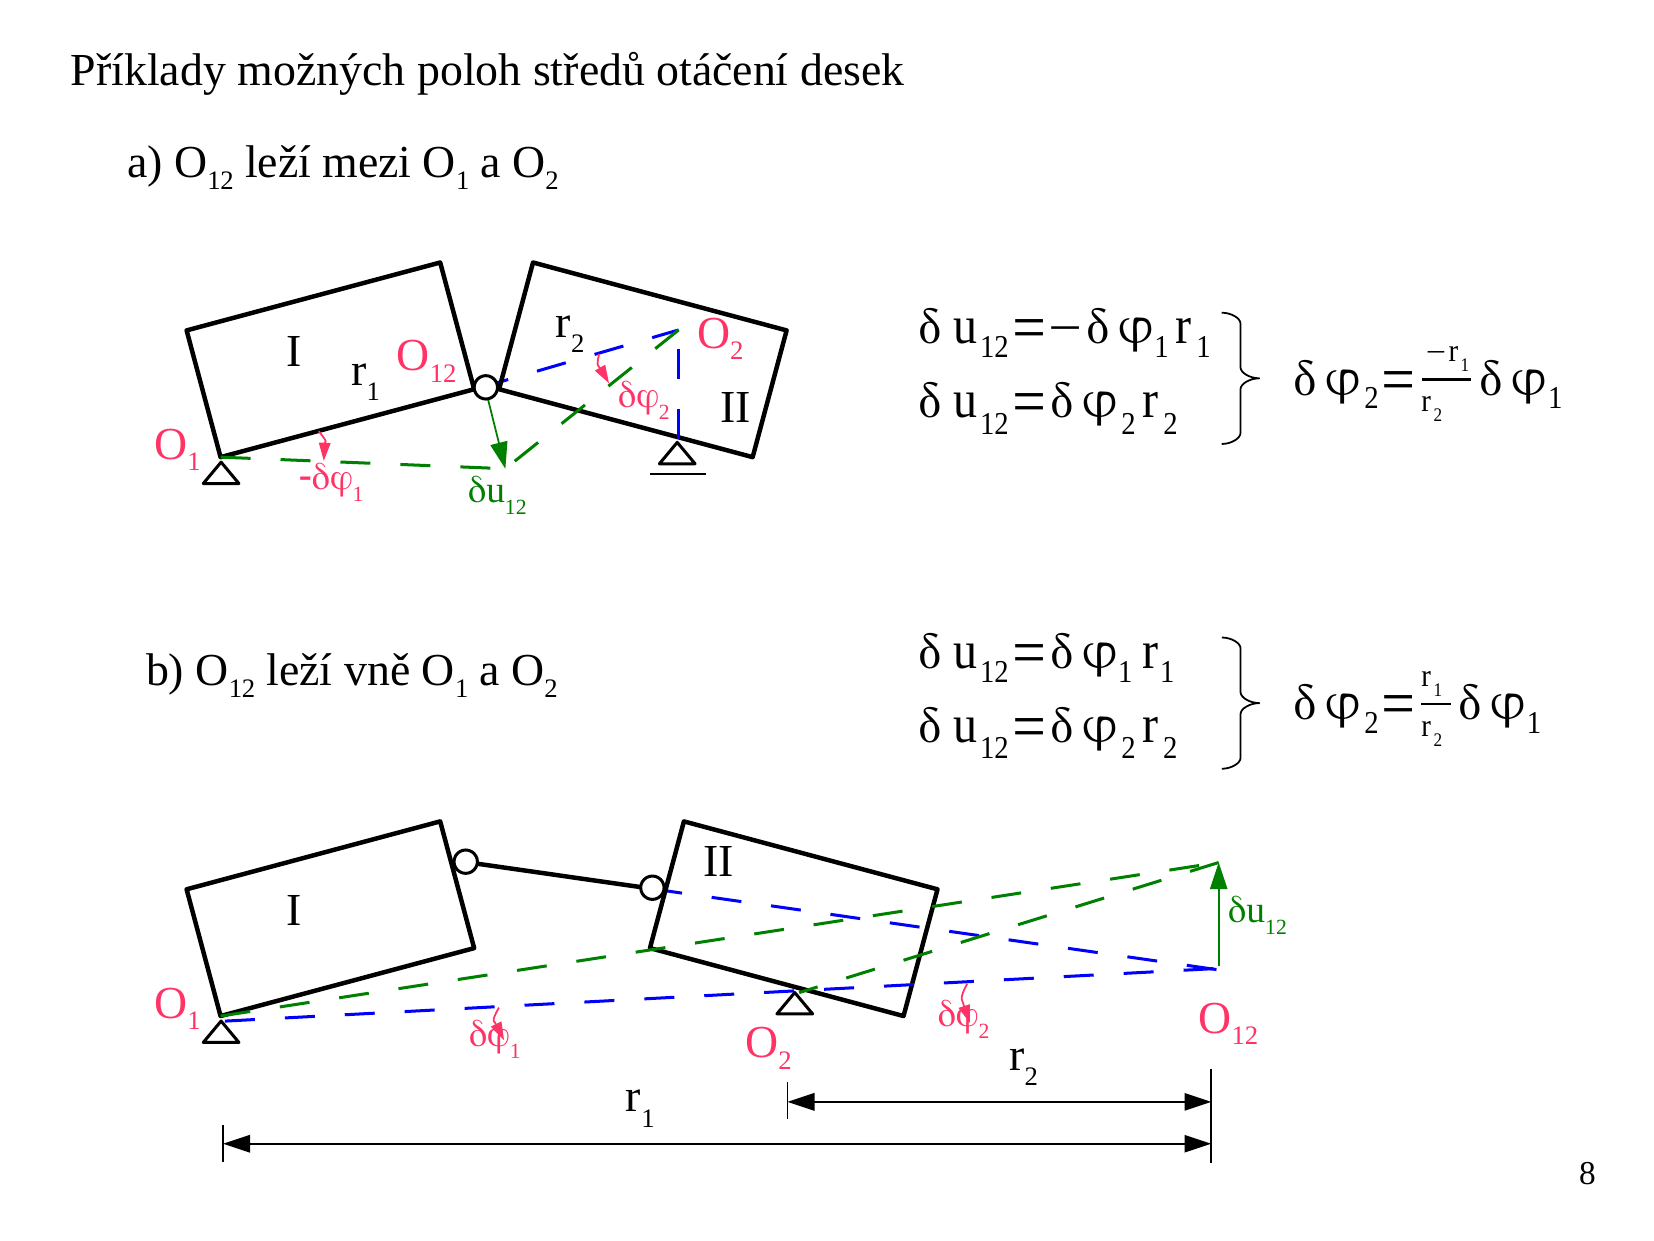

Příklady možných poloh středů otáčení desek
a) O12 leží mezi O1 a O2
r2
O2
I
O12
r1
dj2
II
O1
-dj1
du12
b) O12 leží vně O1 a O2
II
I
du12
O1
O12
dj2
O2
dj1
r2
r1
8